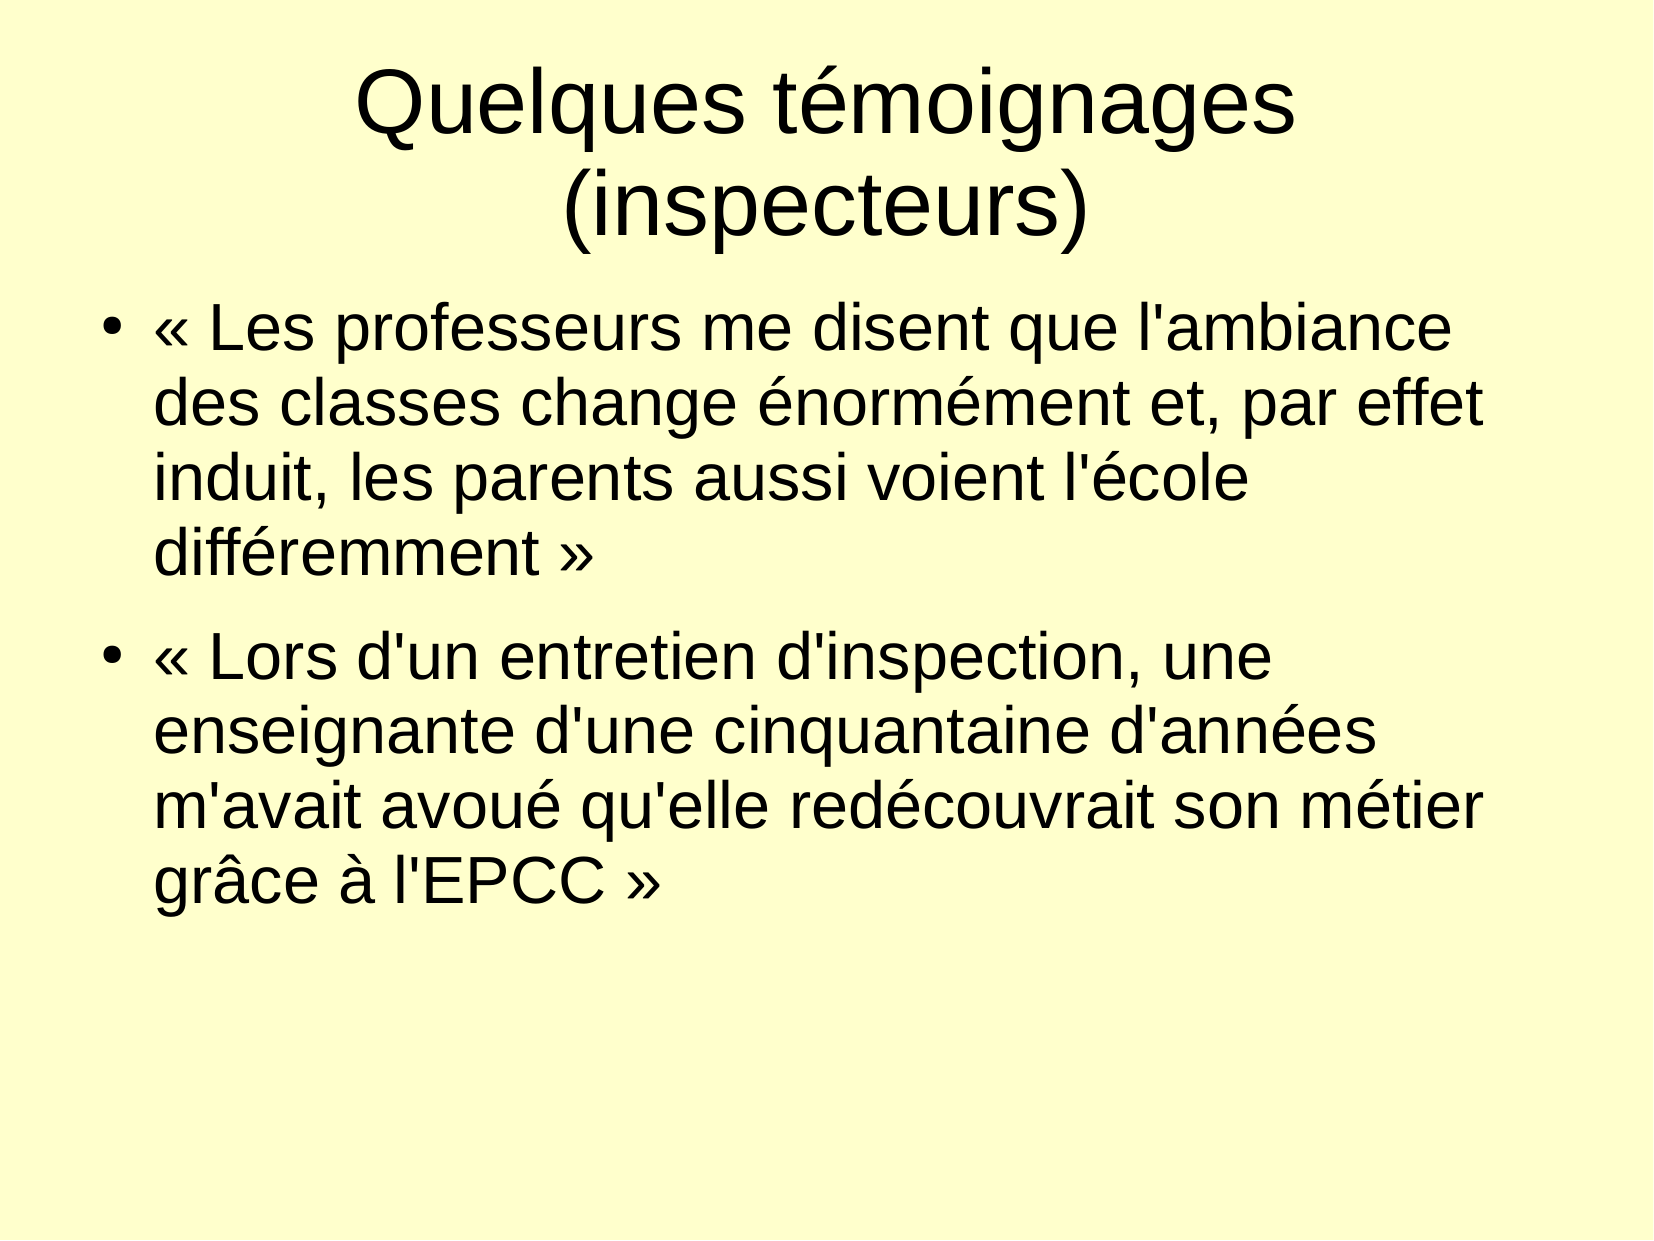

# Quelques témoignages (inspecteurs)
« Les professeurs me disent que l'ambiance des classes change énormément et, par effet induit, les parents aussi voient l'école différemment »
« Lors d'un entretien d'inspection, une enseignante d'une cinquantaine d'années m'avait avoué qu'elle redécouvrait son métier grâce à l'EPCC »